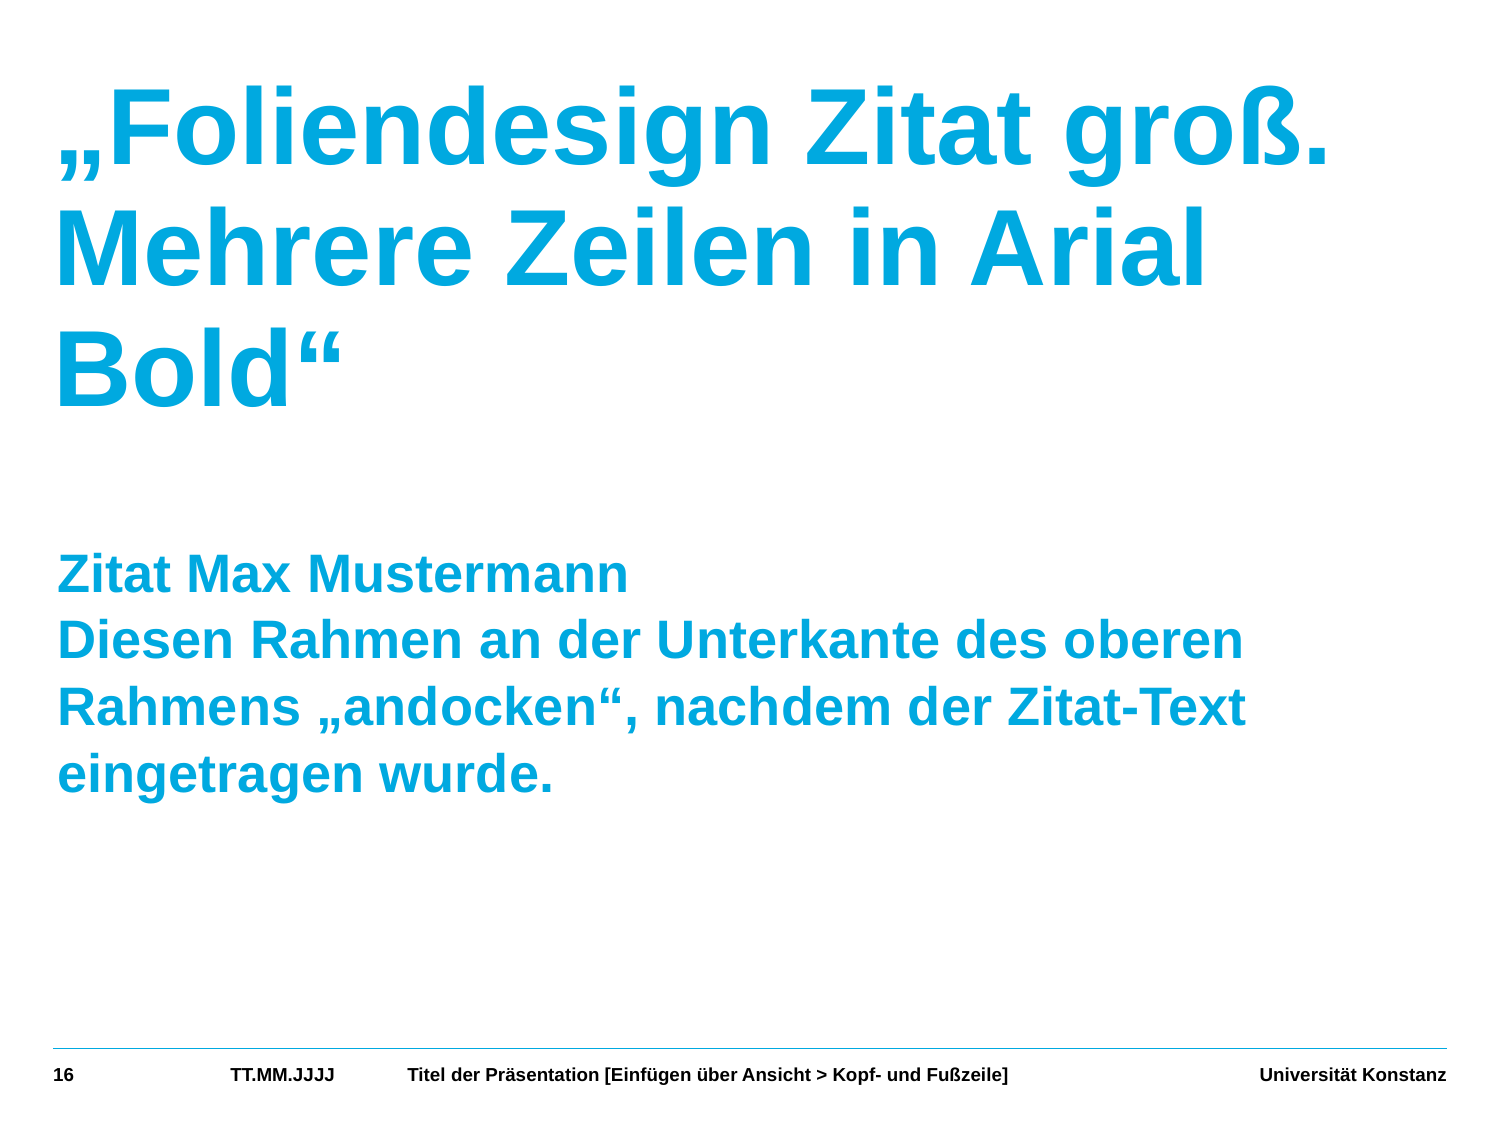

# „Foliendesign Zitat groß. Mehrere Zeilen in Arial Bold“
Zitat Max Mustermann
Diesen Rahmen an der Unterkante des oberen Rahmens „andocken“, nachdem der Zitat-Text eingetragen wurde.
16
TT.MM.JJJJ
Titel der Präsentation [Einfügen über Ansicht > Kopf- und Fußzeile]